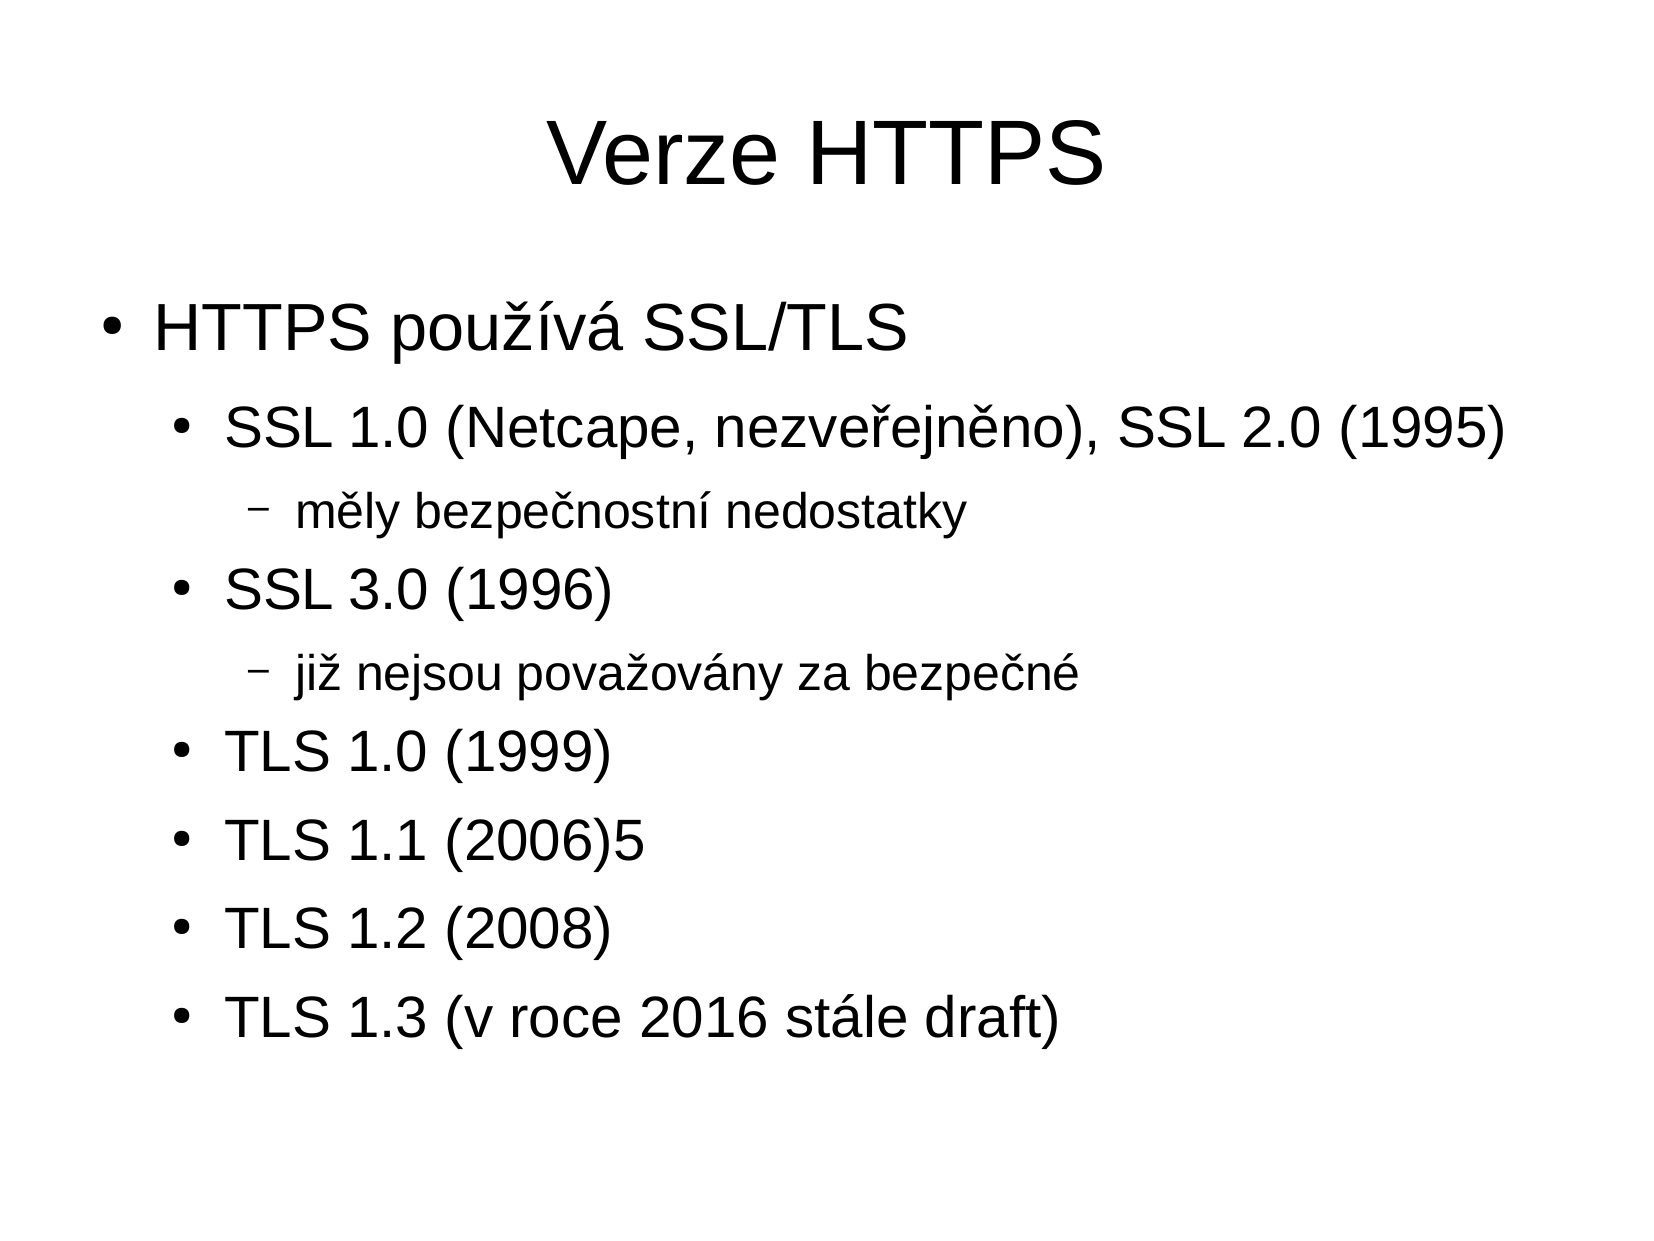

# Verze HTTPS
HTTPS používá SSL/TLS
SSL 1.0 (Netcape, nezveřejněno), SSL 2.0 (1995)
měly bezpečnostní nedostatky
SSL 3.0 (1996)
již nejsou považovány za bezpečné
TLS 1.0 (1999)
TLS 1.1 (2006)5
TLS 1.2 (2008)
TLS 1.3 (v roce 2016 stále draft)